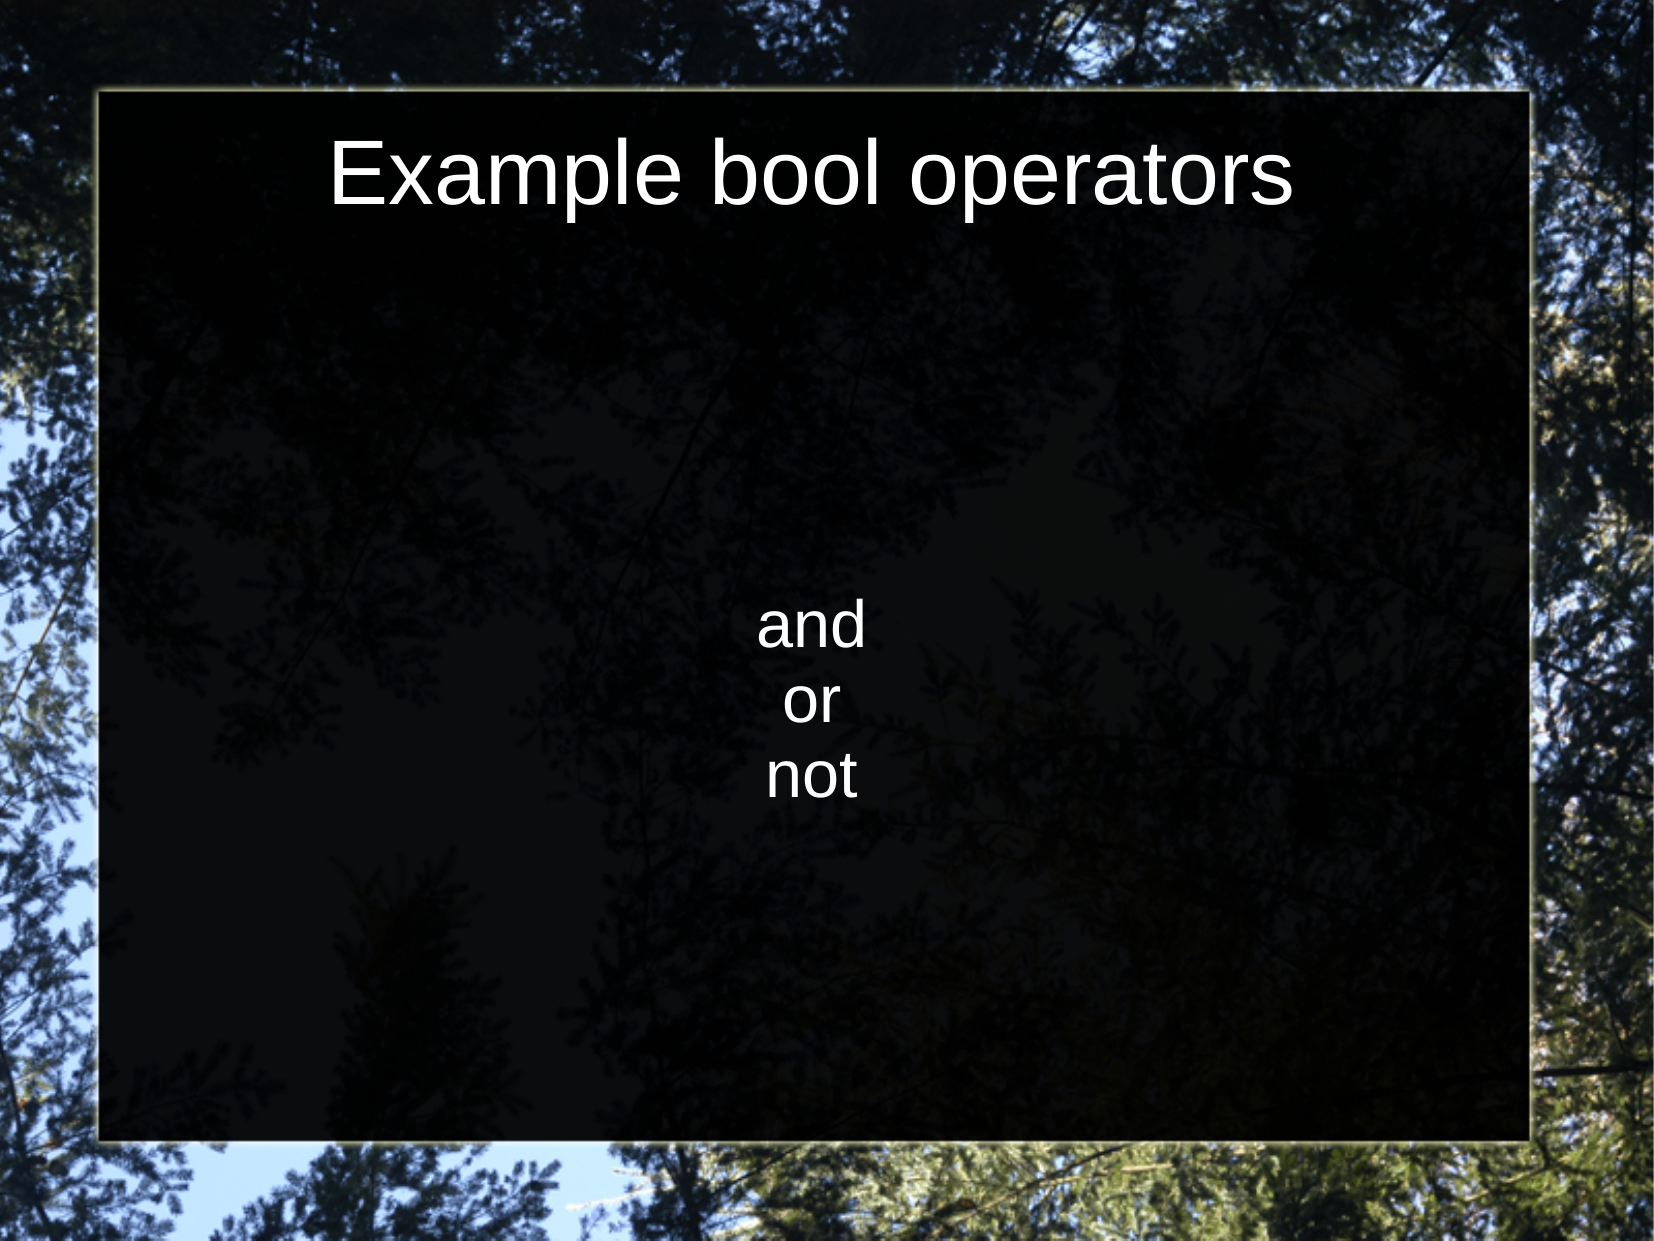

# Example bool operators
and
or
not